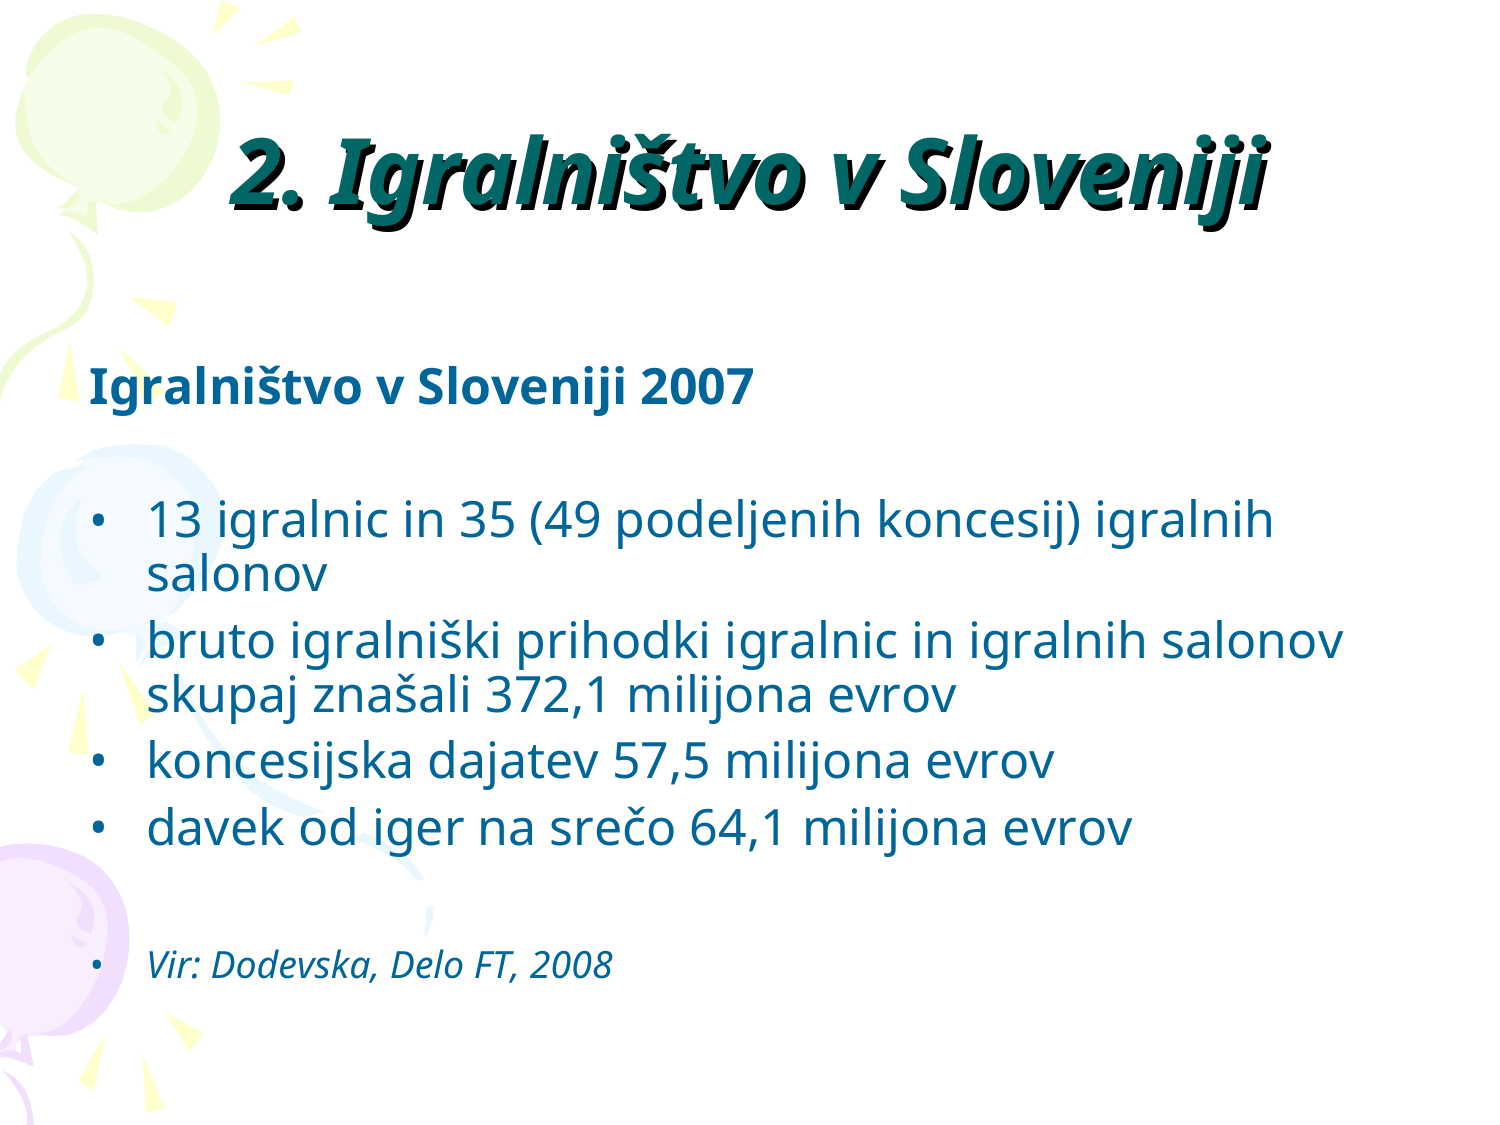

# 2. Igralništvo v Sloveniji
Igralništvo v Sloveniji 2007
13 igralnic in 35 (49 podeljenih koncesij) igralnih salonov
bruto igralniški prihodki igralnic in igralnih salonov skupaj znašali 372,1 milijona evrov
koncesijska dajatev 57,5 milijona evrov
davek od iger na srečo 64,1 milijona evrov
Vir: Dodevska, Delo FT, 2008